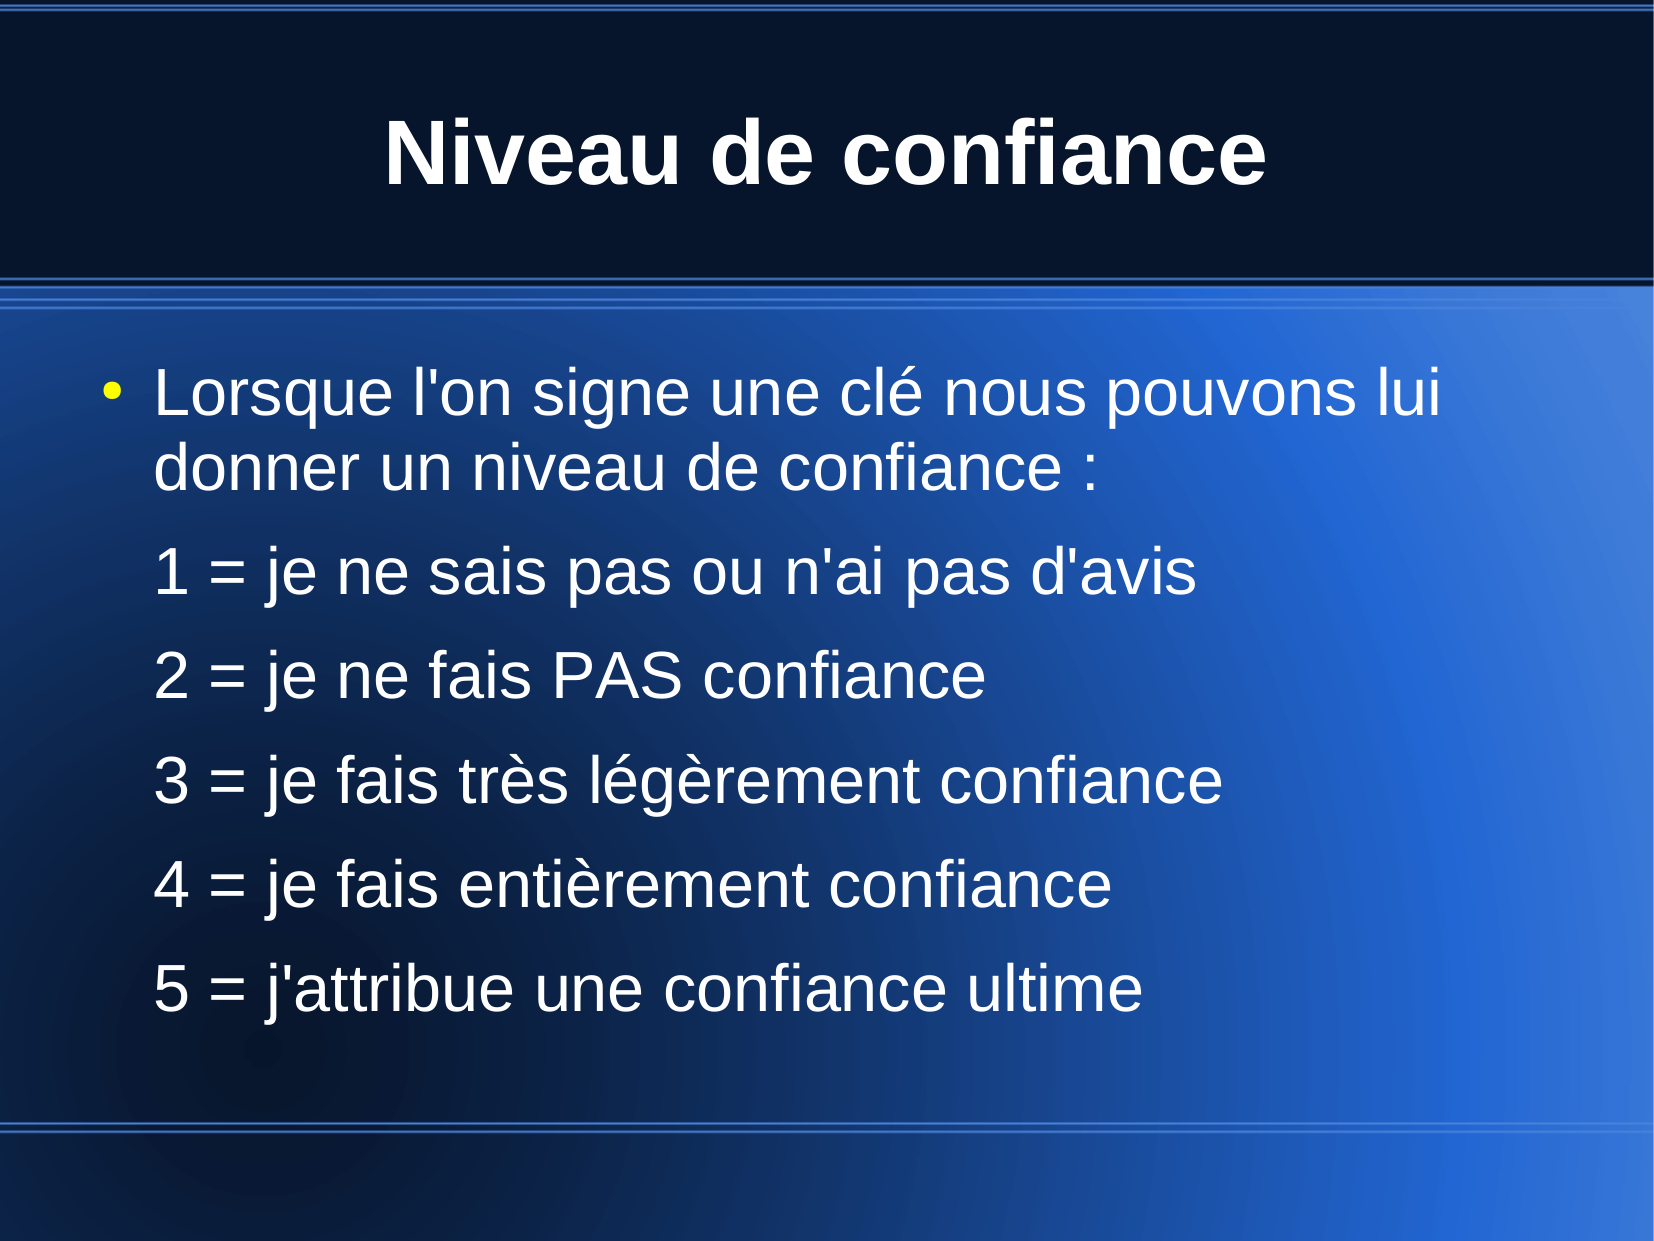

# Niveau de confiance
Lorsque l'on signe une clé nous pouvons lui donner un niveau de confiance :
1 = je ne sais pas ou n'ai pas d'avis
2 = je ne fais PAS confiance
3 = je fais très légèrement confiance
4 = je fais entièrement confiance
5 = j'attribue une confiance ultime